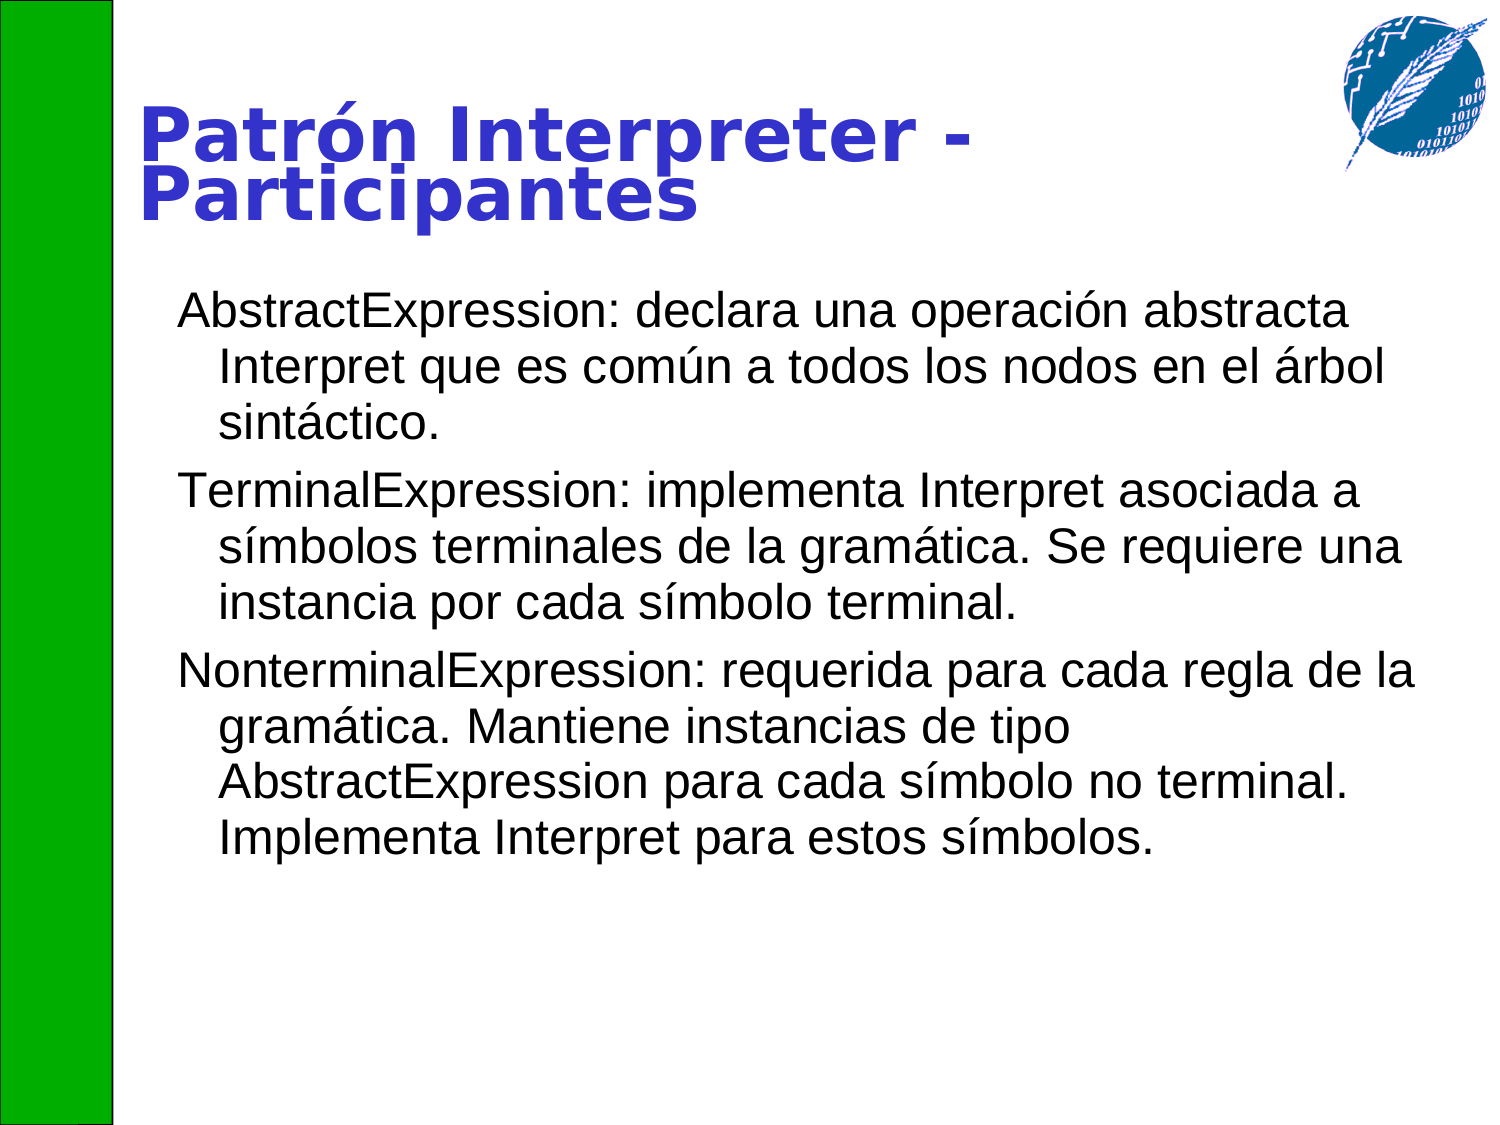

# Patrón Interpreter - Participantes
AbstractExpression: declara una operación abstracta Interpret que es común a todos los nodos en el árbol sintáctico.
TerminalExpression: implementa Interpret asociada a símbolos terminales de la gramática. Se requiere una instancia por cada símbolo terminal.
NonterminalExpression: requerida para cada regla de la gramática. Mantiene instancias de tipo AbstractExpression para cada símbolo no terminal. Implementa Interpret para estos símbolos.